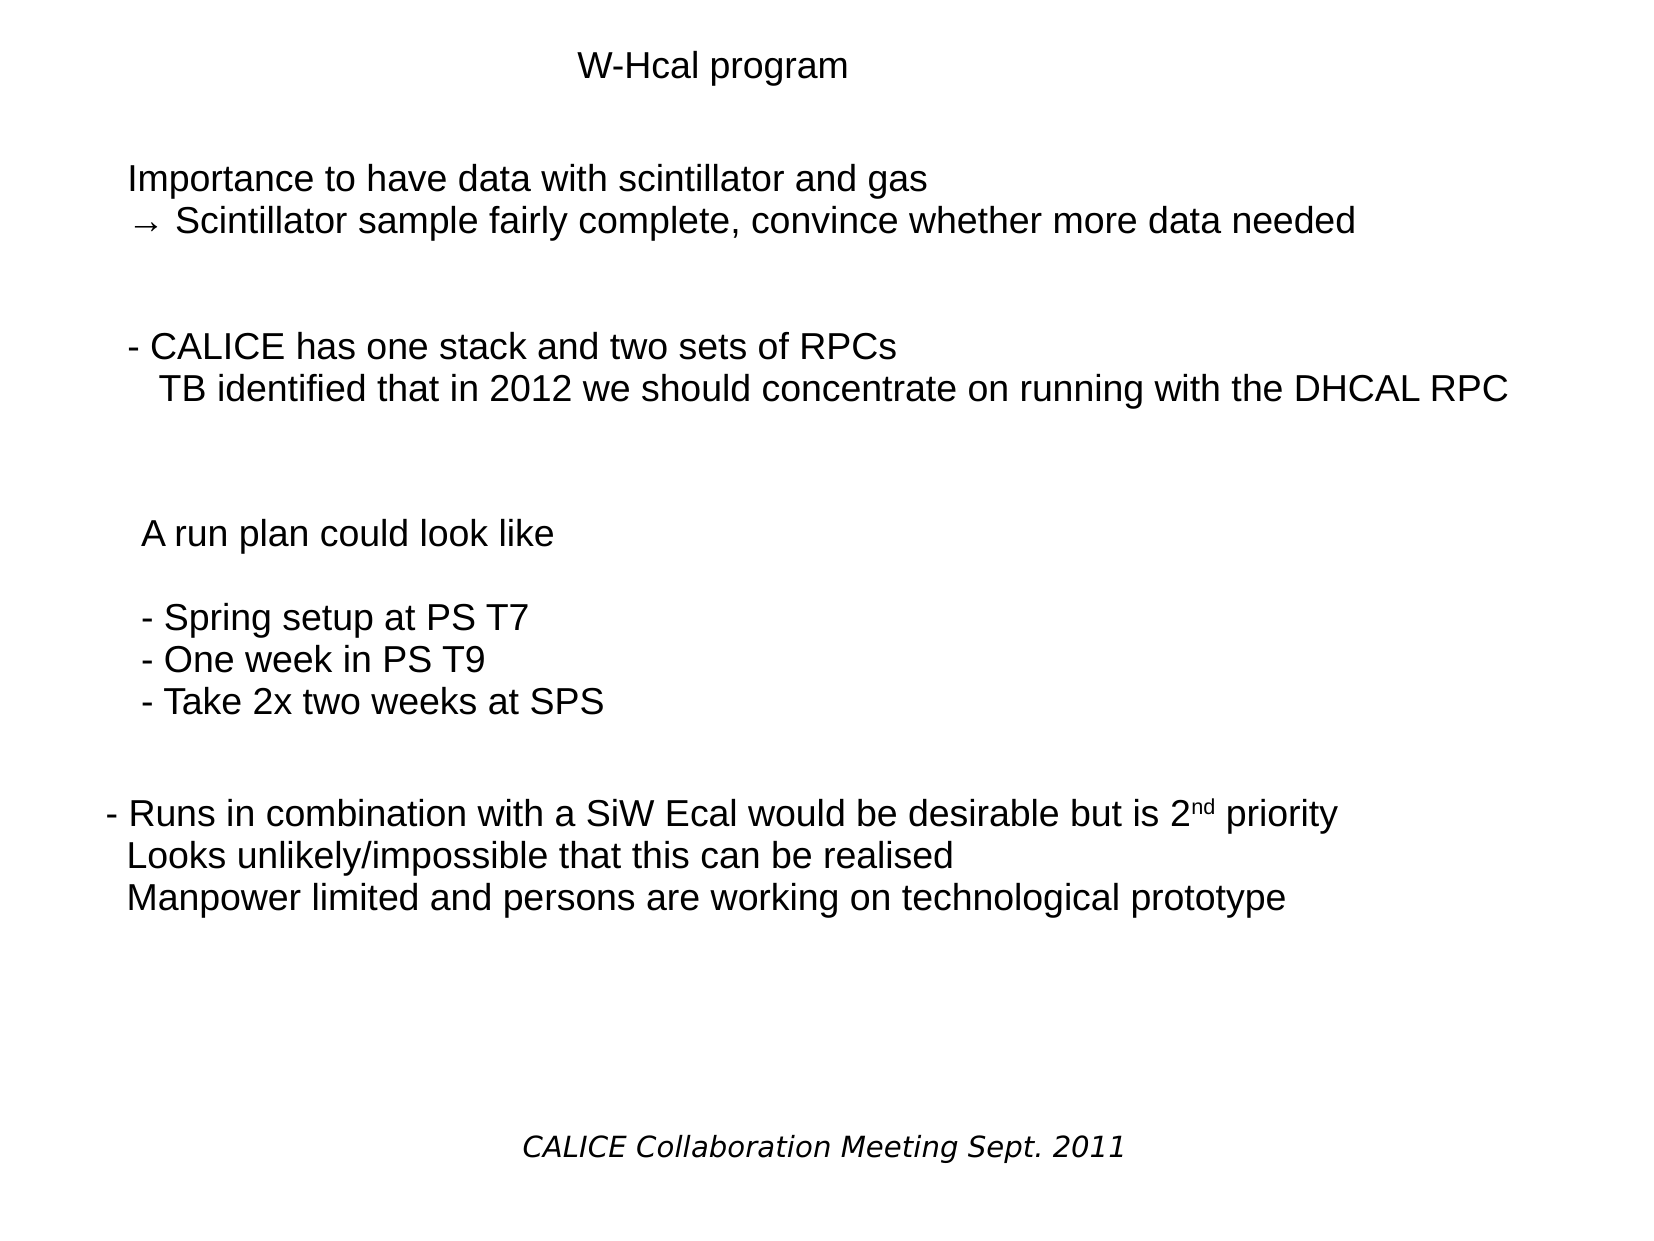

W-Hcal program
Importance to have data with scintillator and gas
→ Scintillator sample fairly complete, convince whether more data needed
- CALICE has one stack and two sets of RPCs
 TB identified that in 2012 we should concentrate on running with the DHCAL RPC
A run plan could look like
- Spring setup at PS T7
- One week in PS T9
- Take 2x two weeks at SPS
- Runs in combination with a SiW Ecal would be desirable but is 2nd priority
 Looks unlikely/impossible that this can be realised
 Manpower limited and persons are working on technological prototype
CALICE Collaboration Meeting Sept. 2011